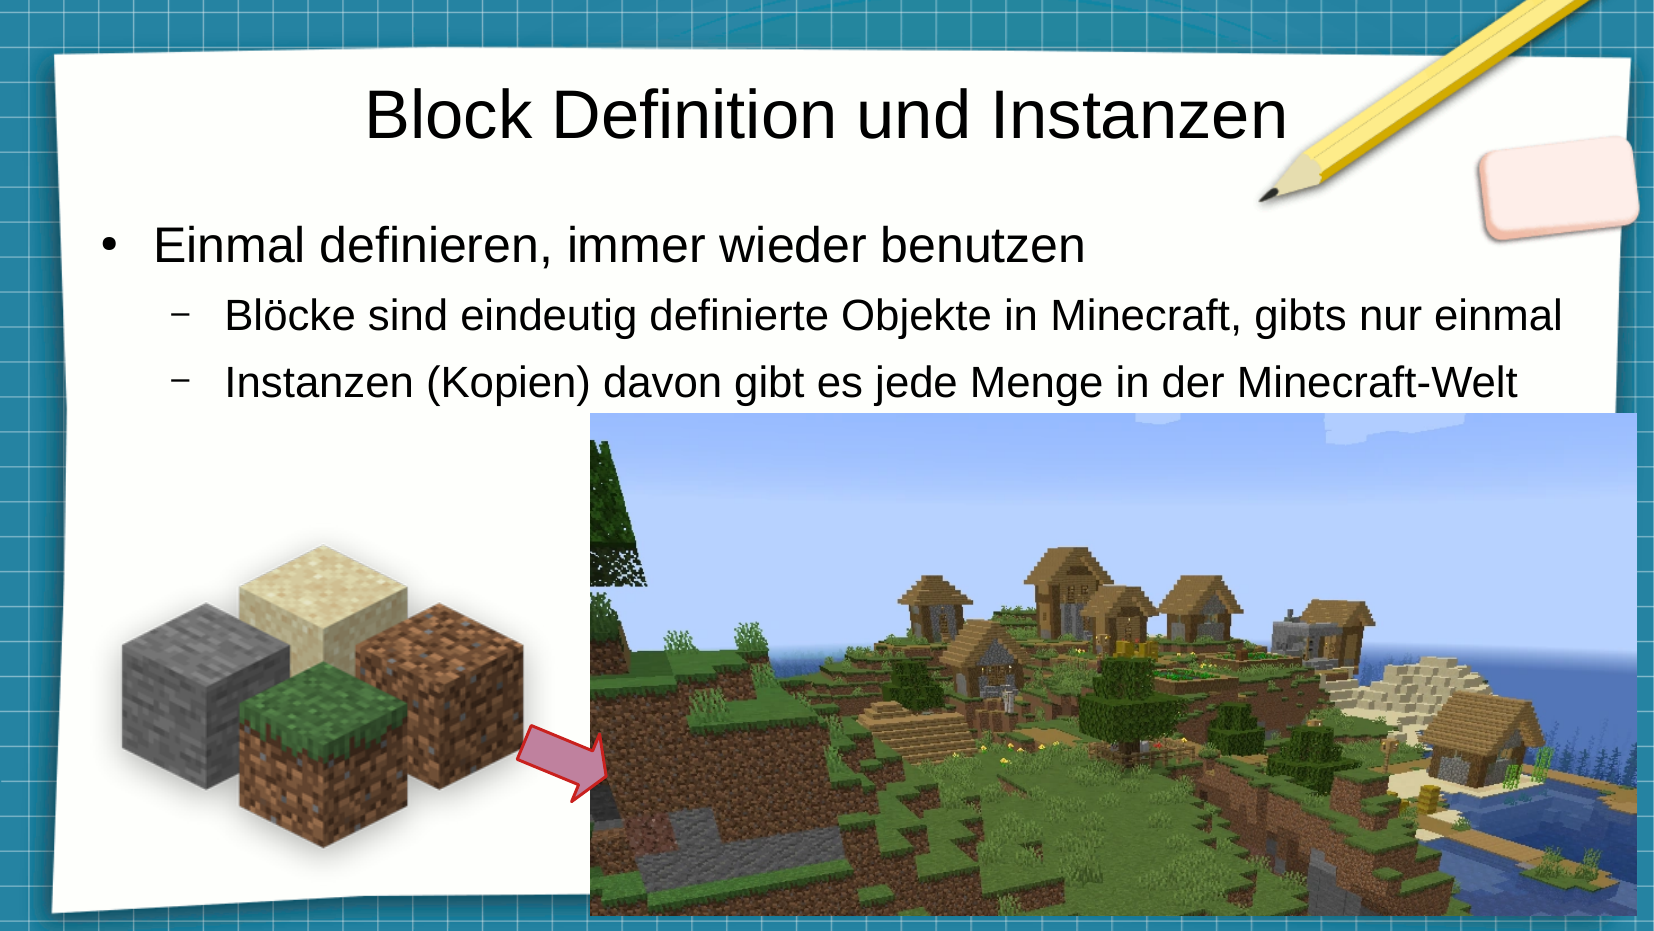

# Block Definition und Instanzen
Einmal definieren, immer wieder benutzen
Blöcke sind eindeutig definierte Objekte in Minecraft, gibts nur einmal
Instanzen (Kopien) davon gibt es jede Menge in der Minecraft-Welt